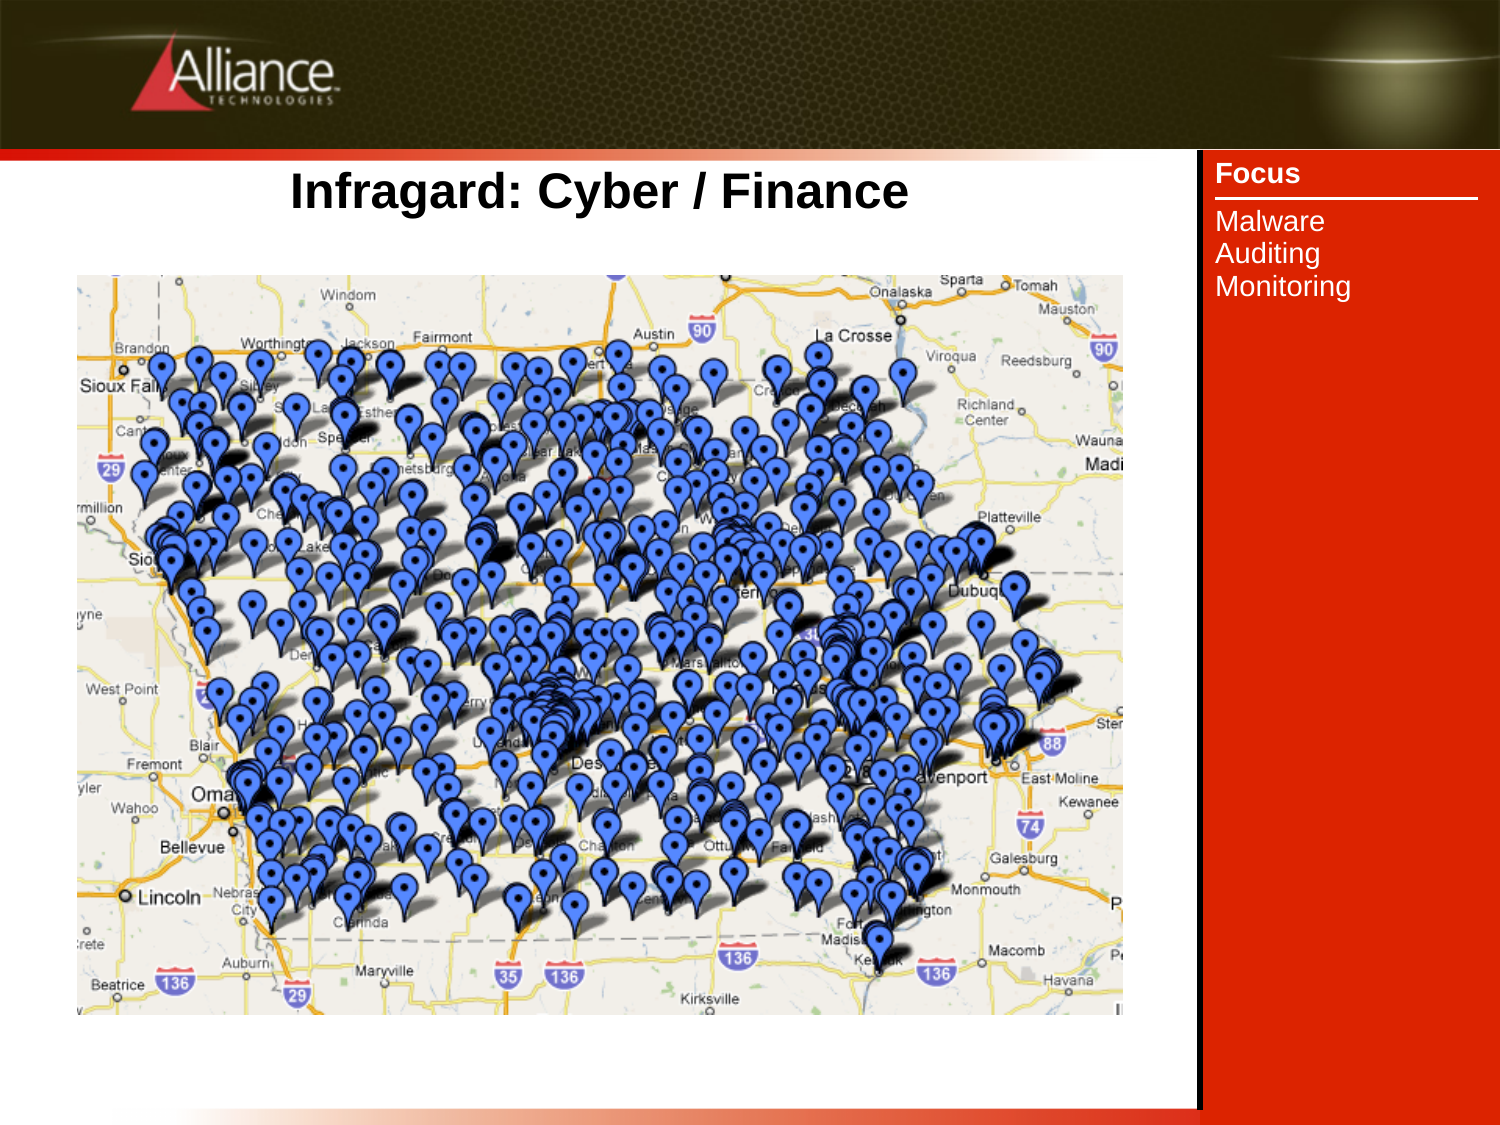

Focus
Infragard: Cyber / Finance
Malware
Auditing
Monitoring